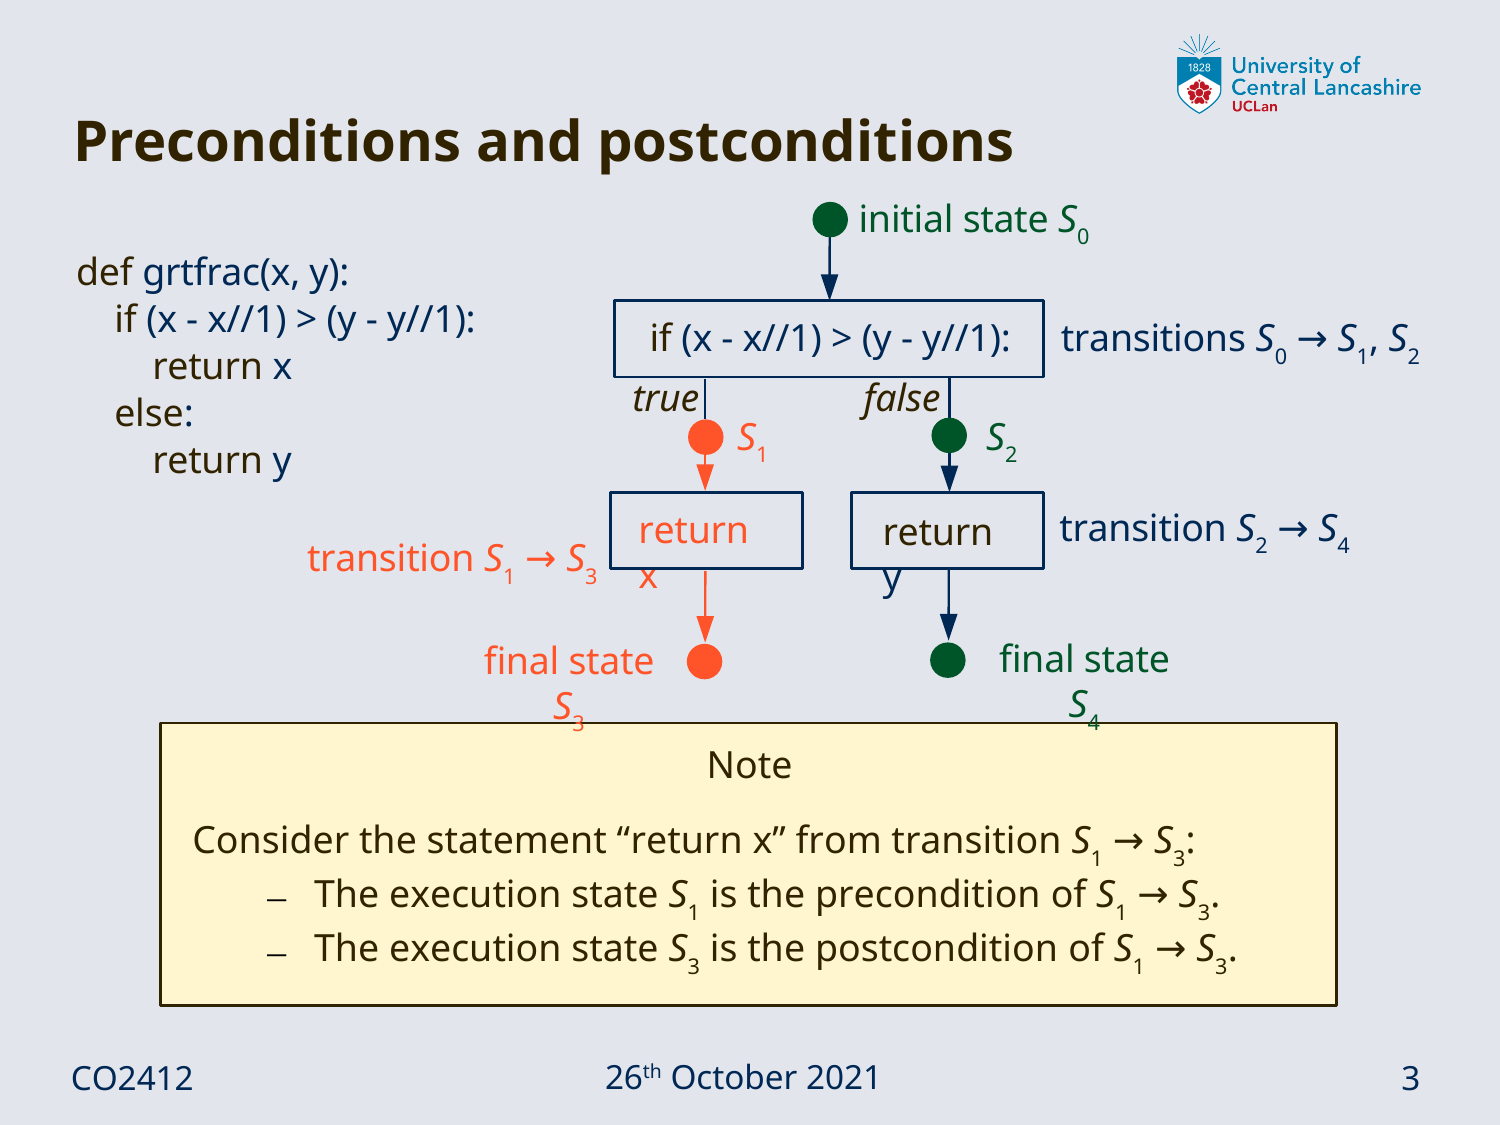

# Preconditions and postconditions
initial state S0
def grtfrac(x, y):
 if (x - x//1) > (y - y//1):
 return x
 else:
 return y
if (x - x//1) > (y - y//1):
transitions S0 → S1, S2
true
false
S1
S2
return x
return y
transition S2 → S4
transition S1 → S3
final state S4
final state S3
Note
Consider the statement “return x” from transition S1 → S3:
The execution state S1 is the precondition of S1 → S3.
The execution state S3 is the postcondition of S1 → S3.